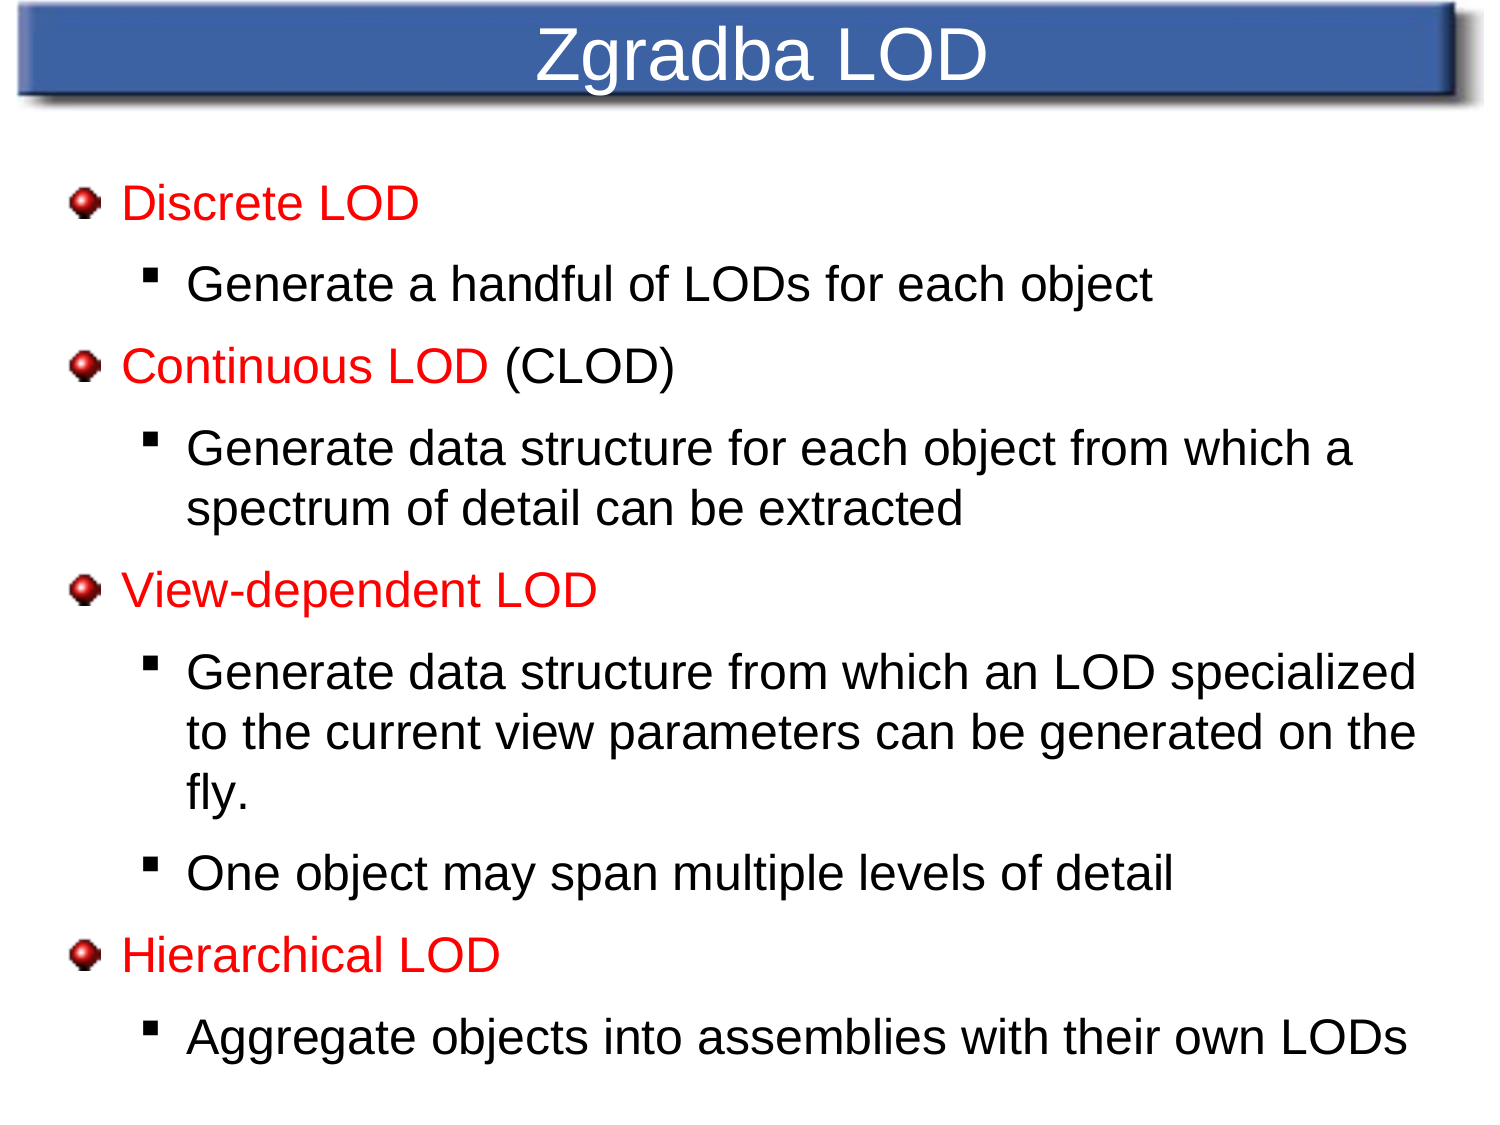

# Zgradba LOD
Discrete LOD
Generate a handful of LODs for each object
Continuous LOD (CLOD)
Generate data structure for each object from which a spectrum of detail can be extracted
View-dependent LOD
Generate data structure from which an LOD specialized to the current view parameters can be generated on the fly.
One object may span multiple levels of detail
Hierarchical LOD
Aggregate objects into assemblies with their own LODs